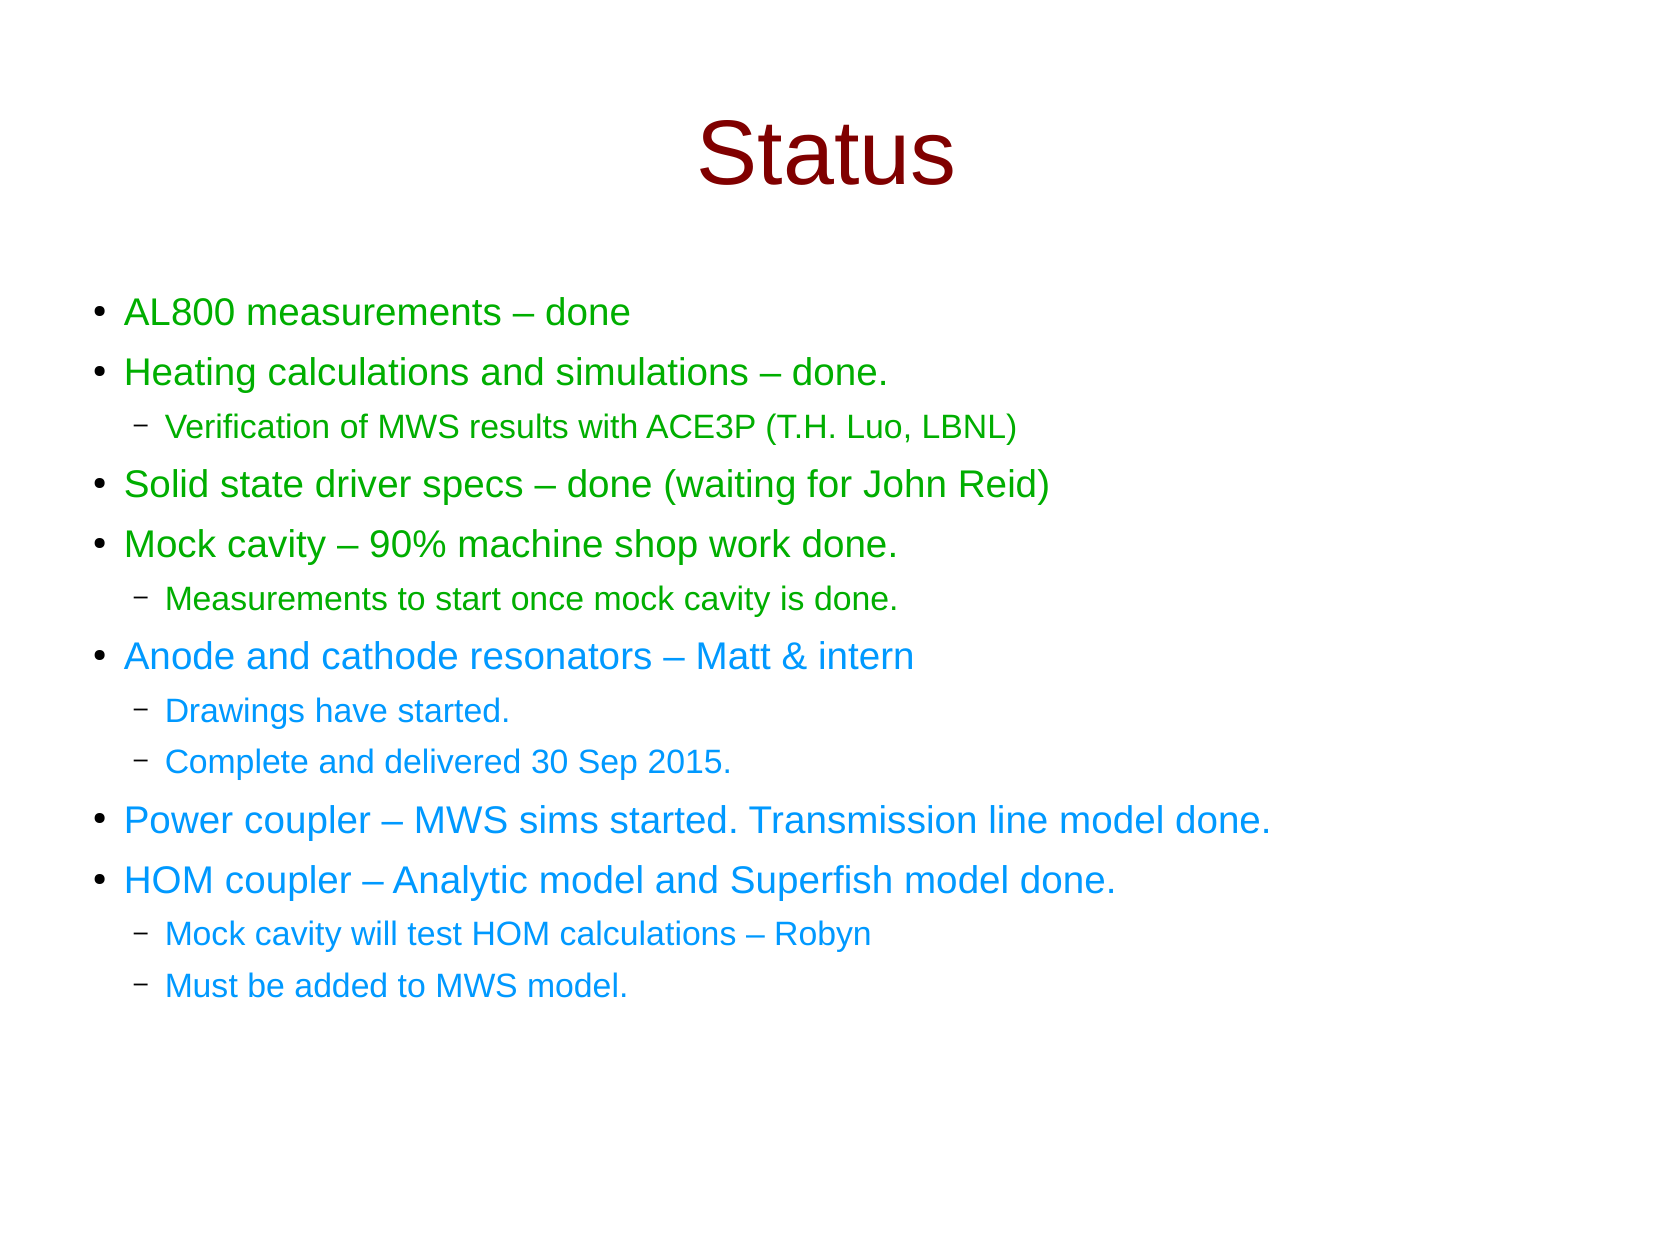

# Status
AL800 measurements – done
Heating calculations and simulations – done.
Verification of MWS results with ACE3P (T.H. Luo, LBNL)
Solid state driver specs – done (waiting for John Reid)
Mock cavity – 90% machine shop work done.
Measurements to start once mock cavity is done.
Anode and cathode resonators – Matt & intern
Drawings have started.
Complete and delivered 30 Sep 2015.
Power coupler – MWS sims started. Transmission line model done.
HOM coupler – Analytic model and Superfish model done.
Mock cavity will test HOM calculations – Robyn
Must be added to MWS model.